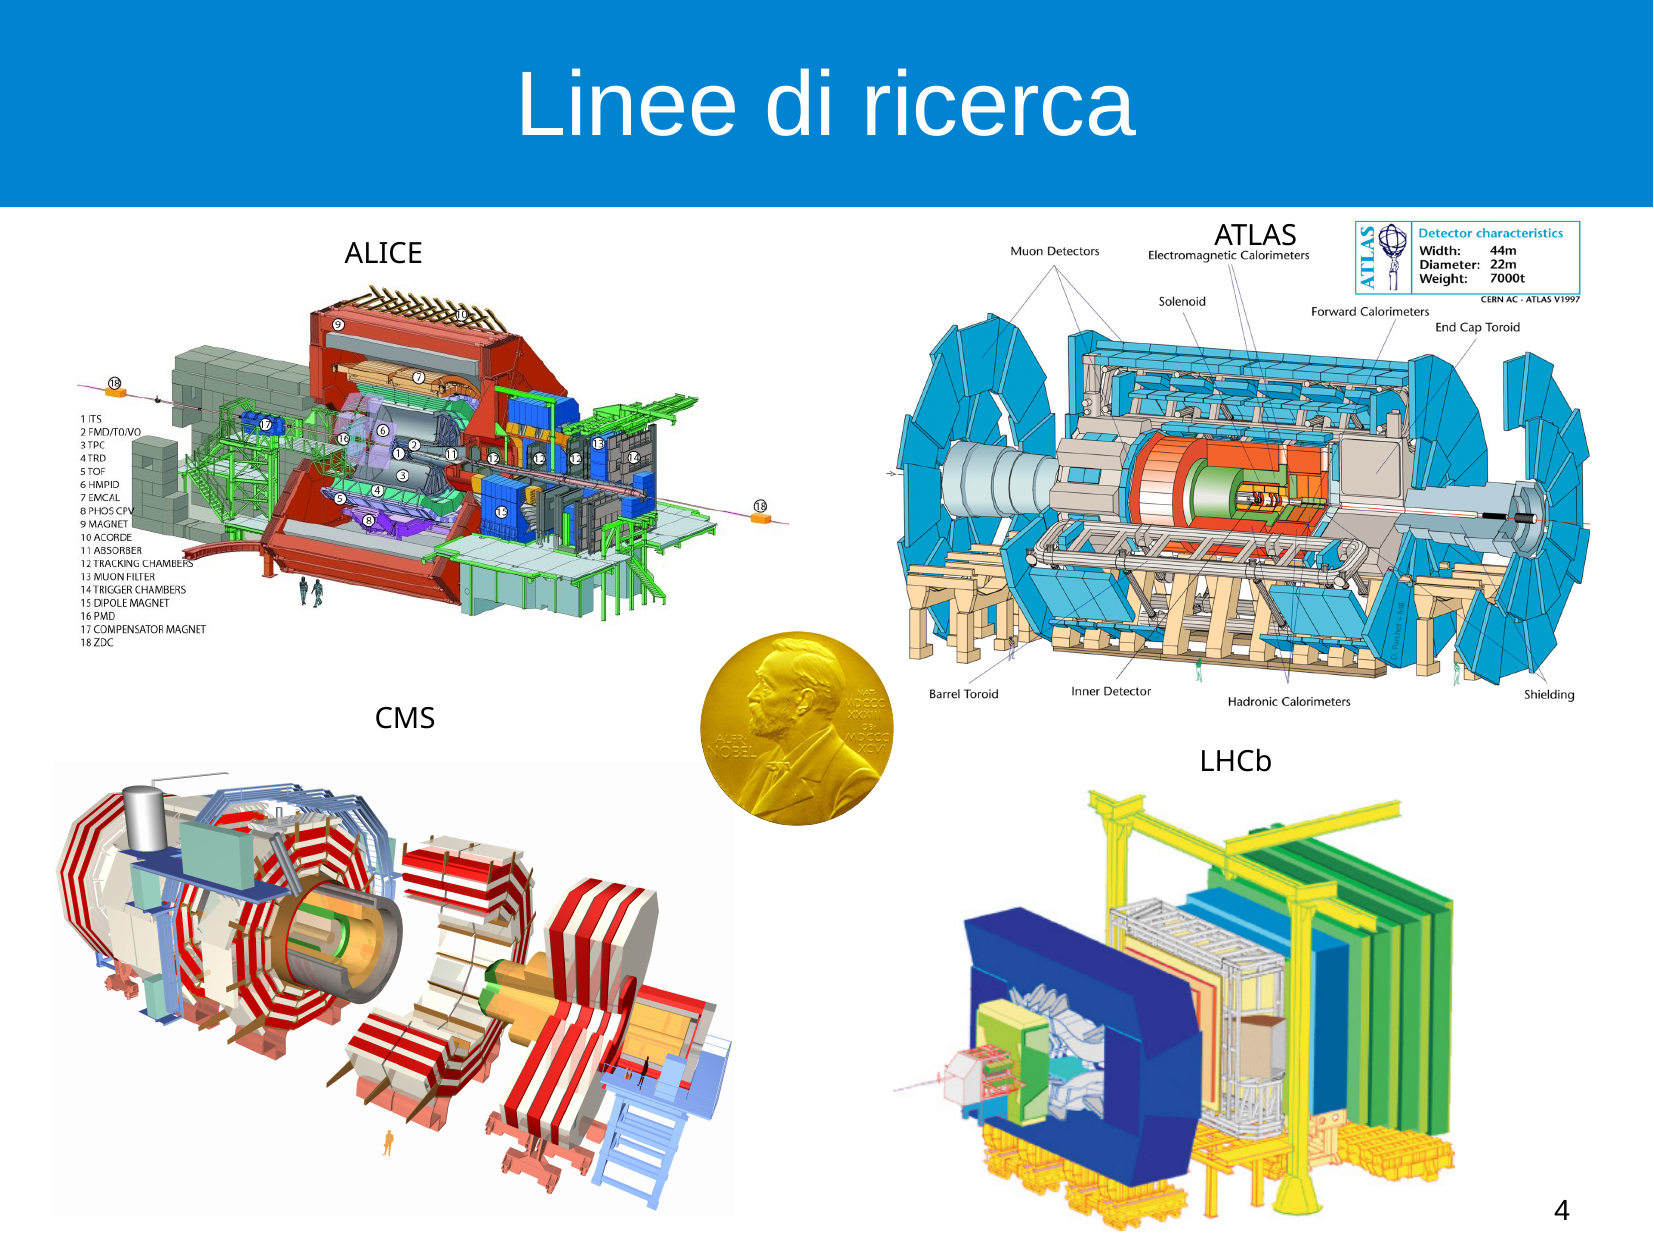

# Linee di ricerca
ATLAS
ALICE
CMS
LHCb
4